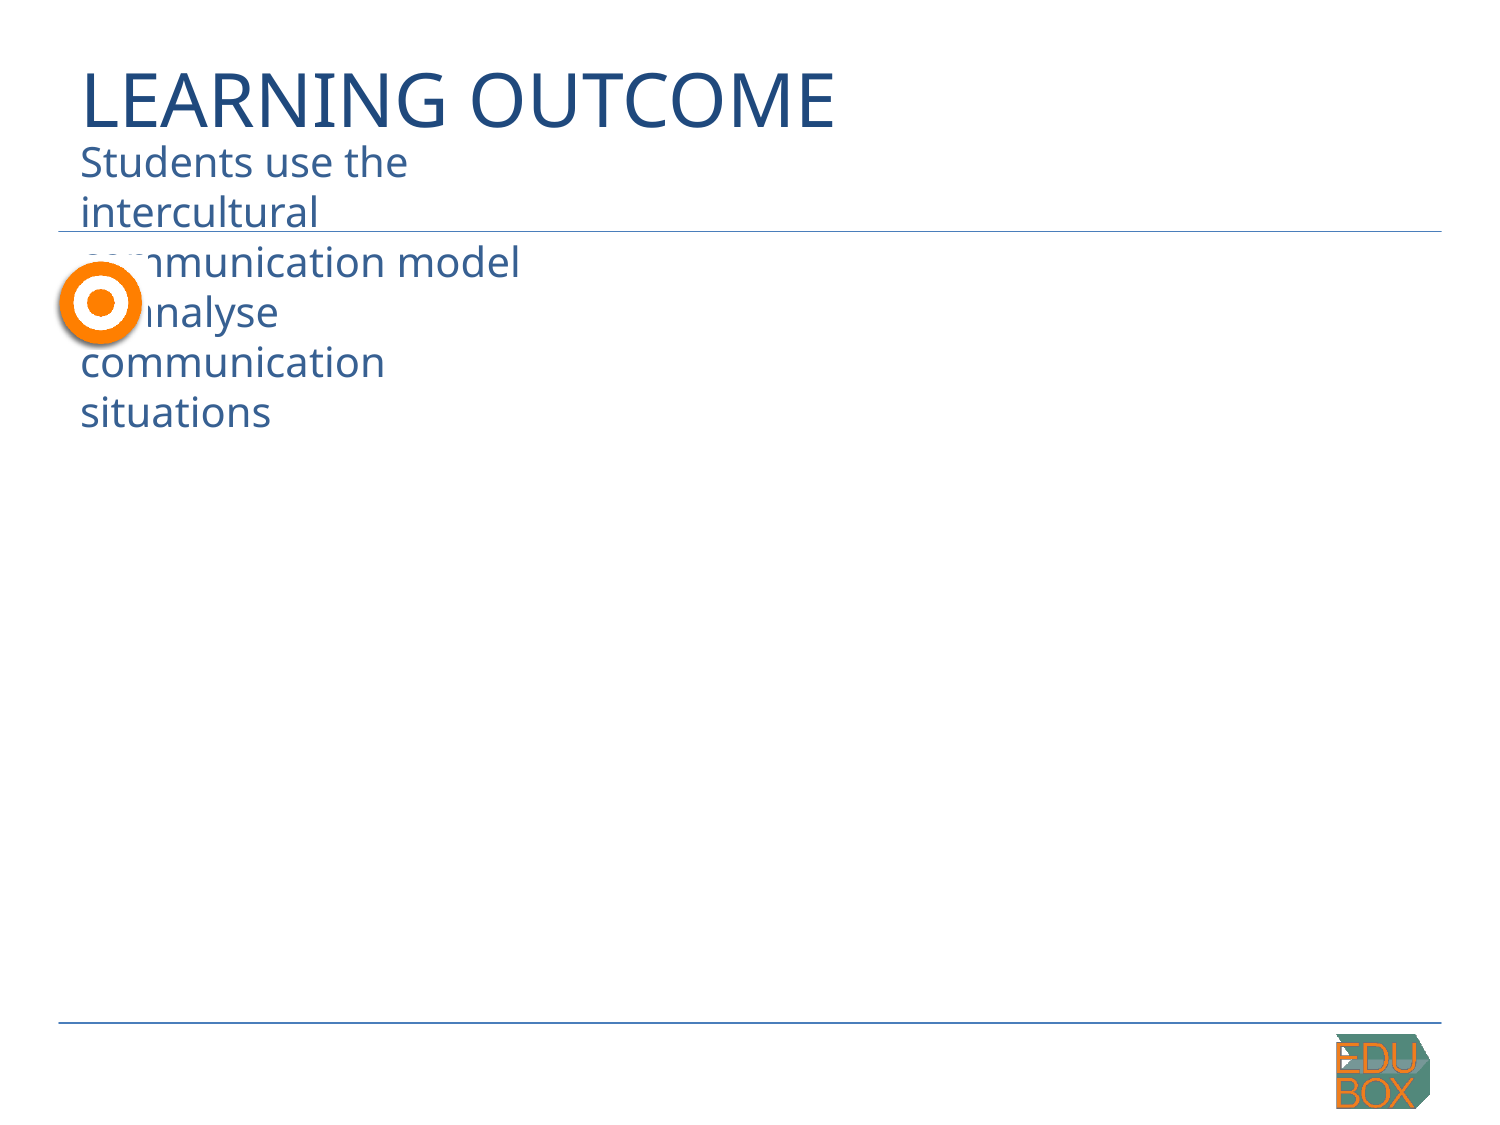

# LEARNING OUTCOME
Students use the intercultural communication model to analyse communication situations